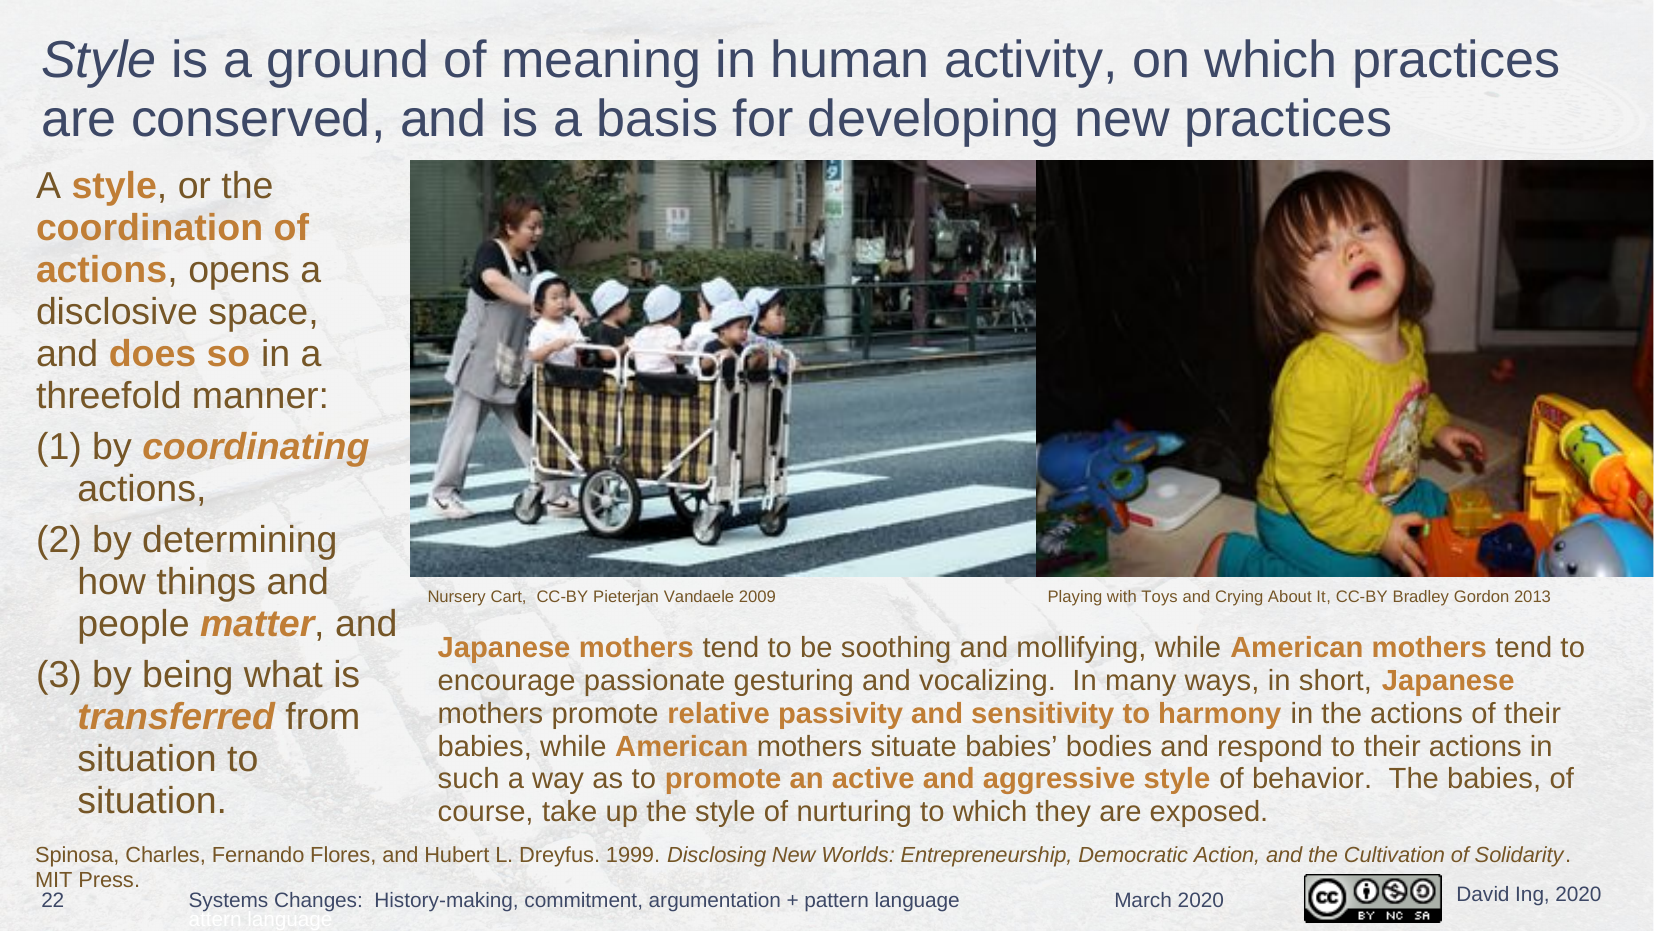

# Style is a ground of meaning in human activity, on which practices are conserved, and is a basis for developing new practices
A style, or the coordination of actions, opens a disclosive space,
and does so in a threefold manner:
(1) by coordinating actions,
(2) by determining how things and people matter, and
(3) by being what is transferred from situation to situation.
Playing with Toys and Crying About It, CC-BY Bradley Gordon 2013
Nursery Cart, CC-BY Pieterjan Vandaele 2009
Japanese mothers tend to be soothing and mollifying, while American mothers tend to encourage passionate gesturing and vocalizing. In many ways, in short, Japanese mothers promote relative passivity and sensitivity to harmony in the actions of their babies, while American mothers situate babies’ bodies and respond to their actions in such a way as to promote an active and aggressive style of behavior. The babies, of course, take up the style of nurturing to which they are exposed.
Spinosa, Charles, Fernando Flores, and Hubert L. Dreyfus. 1999. Disclosing New Worlds: Entrepreneurship, Democratic Action, and the Cultivation of Solidarity.
MIT Press.
Systems Changes: History-making, commitment, argumentation + pattern language
March 2020